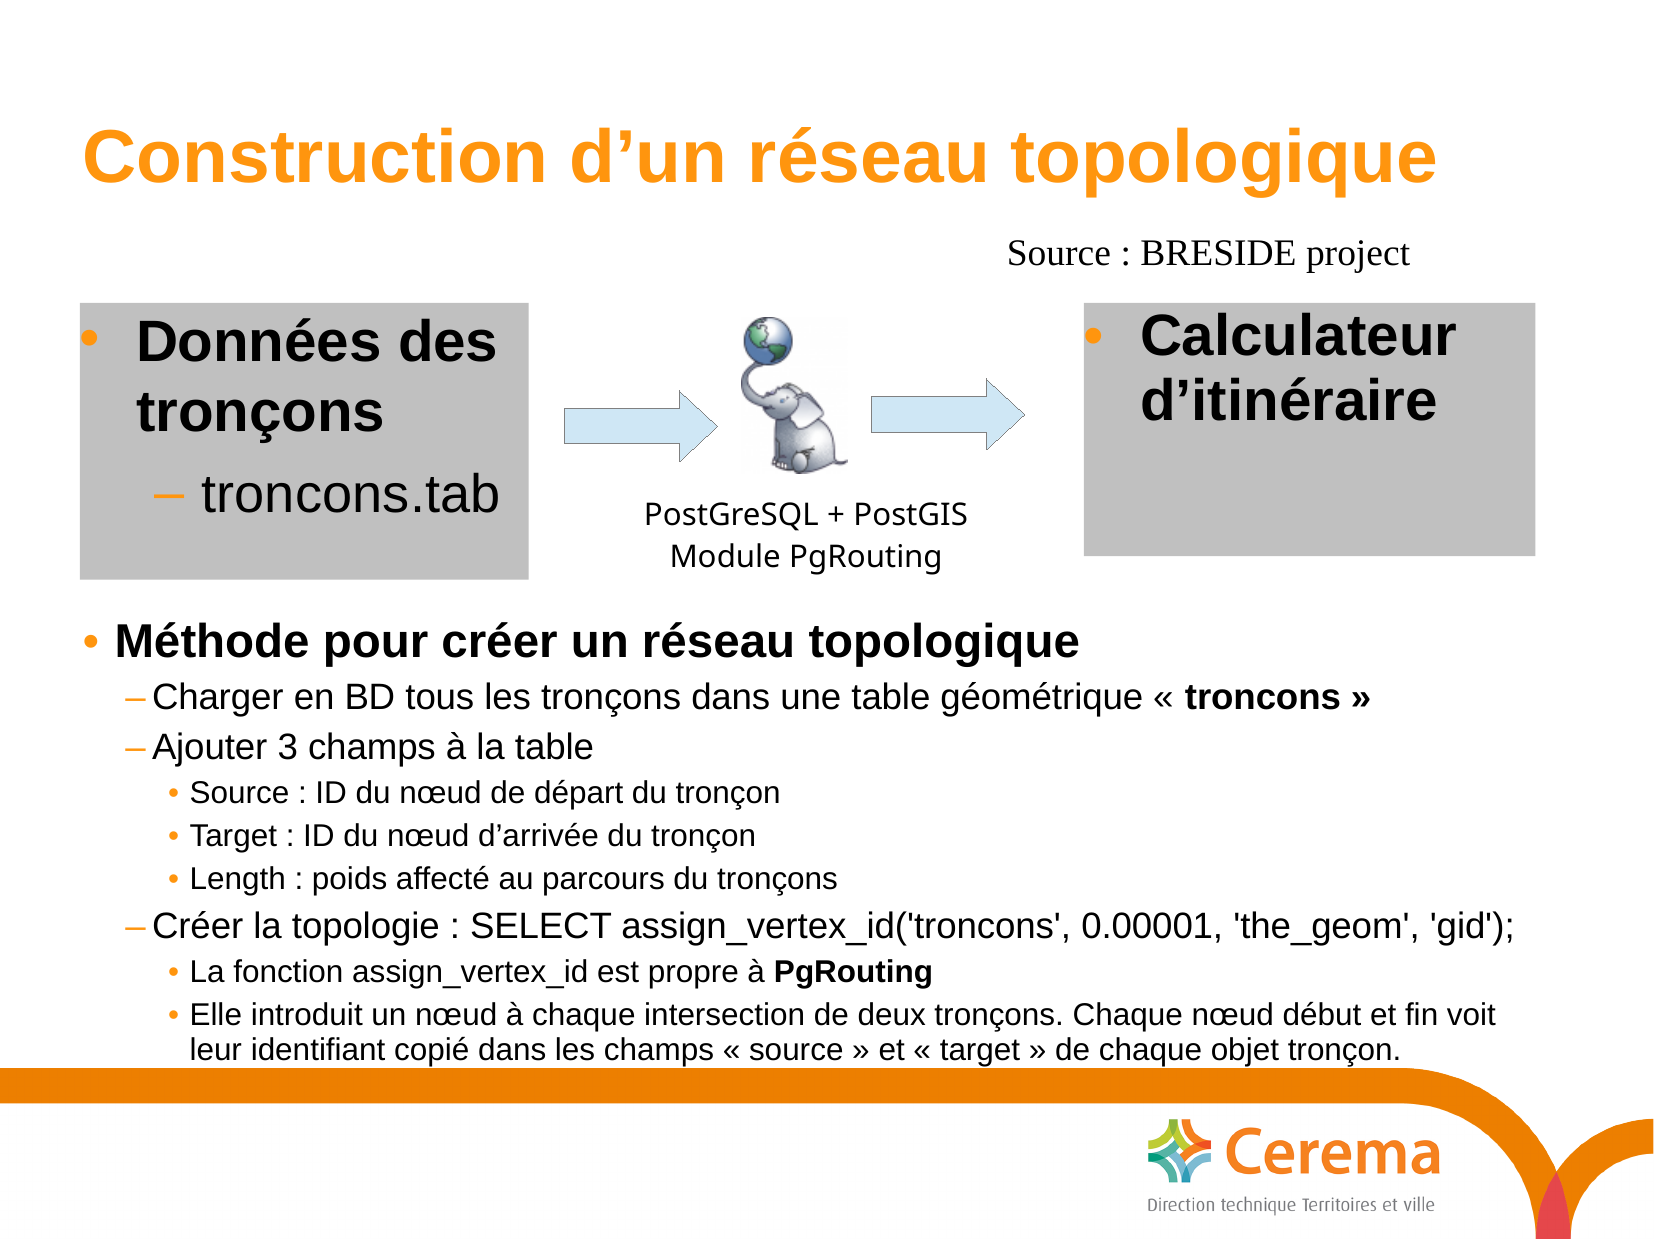

# Construction d’un réseau topologique
Source : BRESIDE project
Données des tronçons
troncons.tab
Calculateur d’itinéraire
PostGreSQL + PostGIS
Module PgRouting
Méthode pour créer un réseau topologique
Charger en BD tous les tronçons dans une table géométrique « troncons »
Ajouter 3 champs à la table
Source : ID du nœud de départ du tronçon
Target : ID du nœud d’arrivée du tronçon
Length : poids affecté au parcours du tronçons
Créer la topologie : SELECT assign_vertex_id('troncons', 0.00001, 'the_geom', 'gid');
La fonction assign_vertex_id est propre à PgRouting
Elle introduit un nœud à chaque intersection de deux tronçons. Chaque nœud début et fin voit leur identifiant copié dans les champs « source » et « target » de chaque objet tronçon.